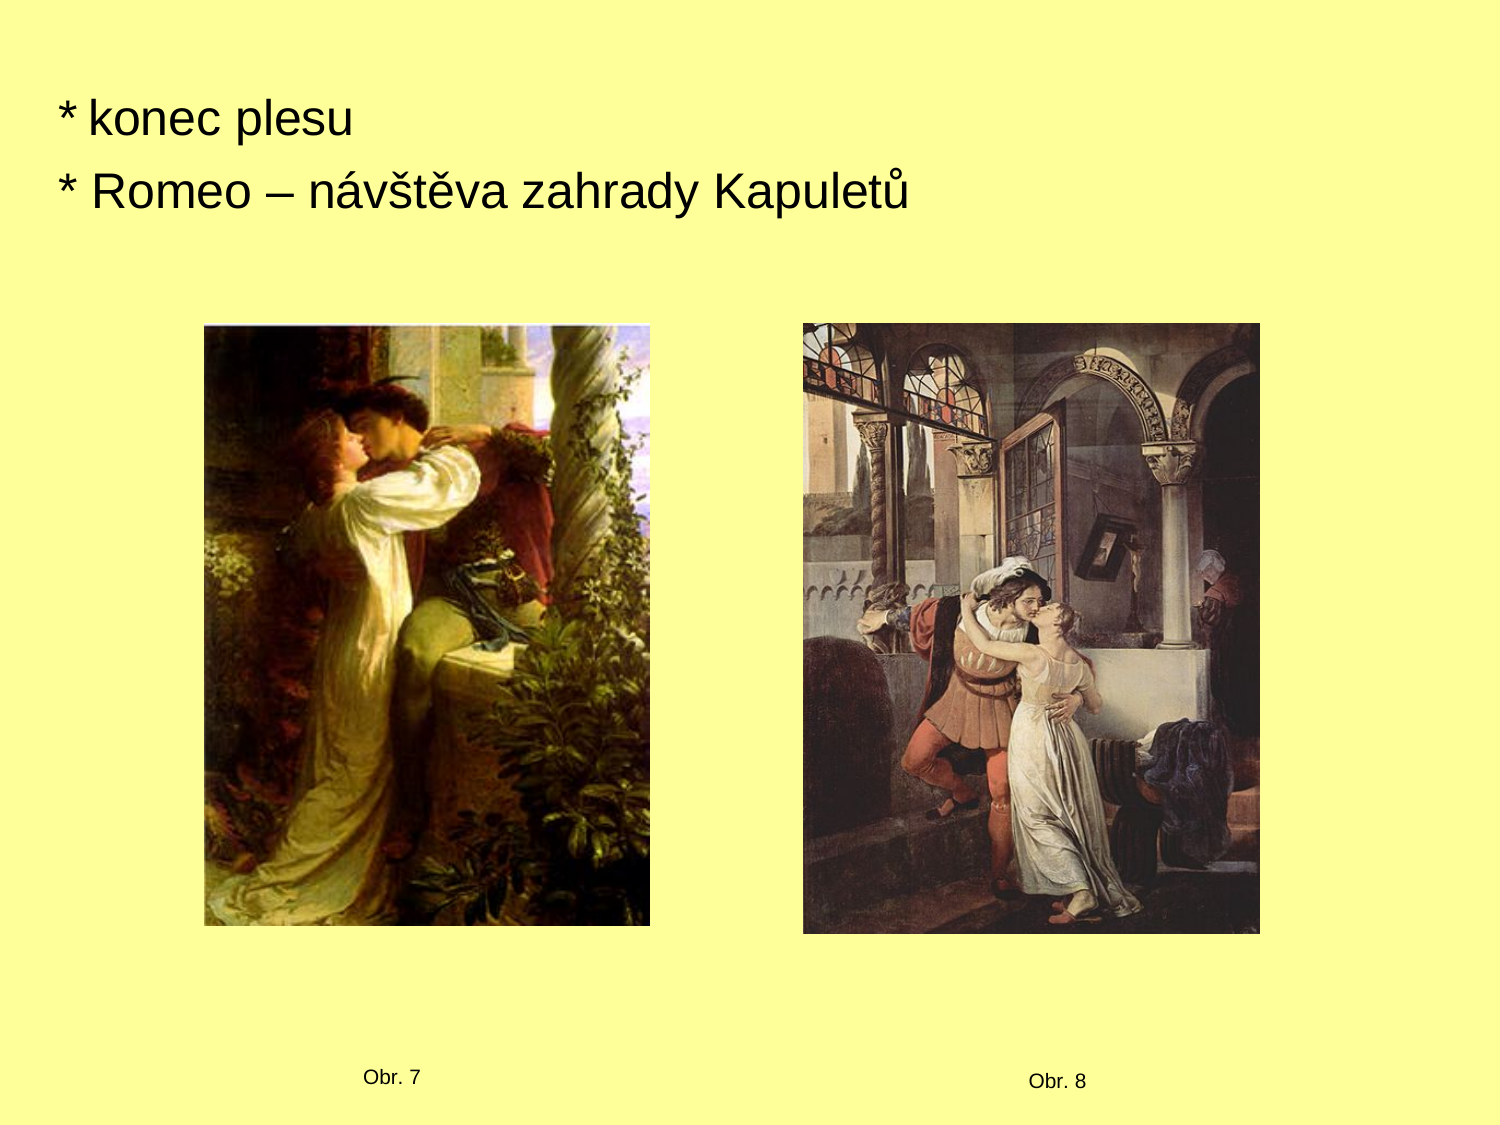

# * konec plesu
* Romeo – návštěva zahrady Kapuletů
Obr. 7
Obr. 8